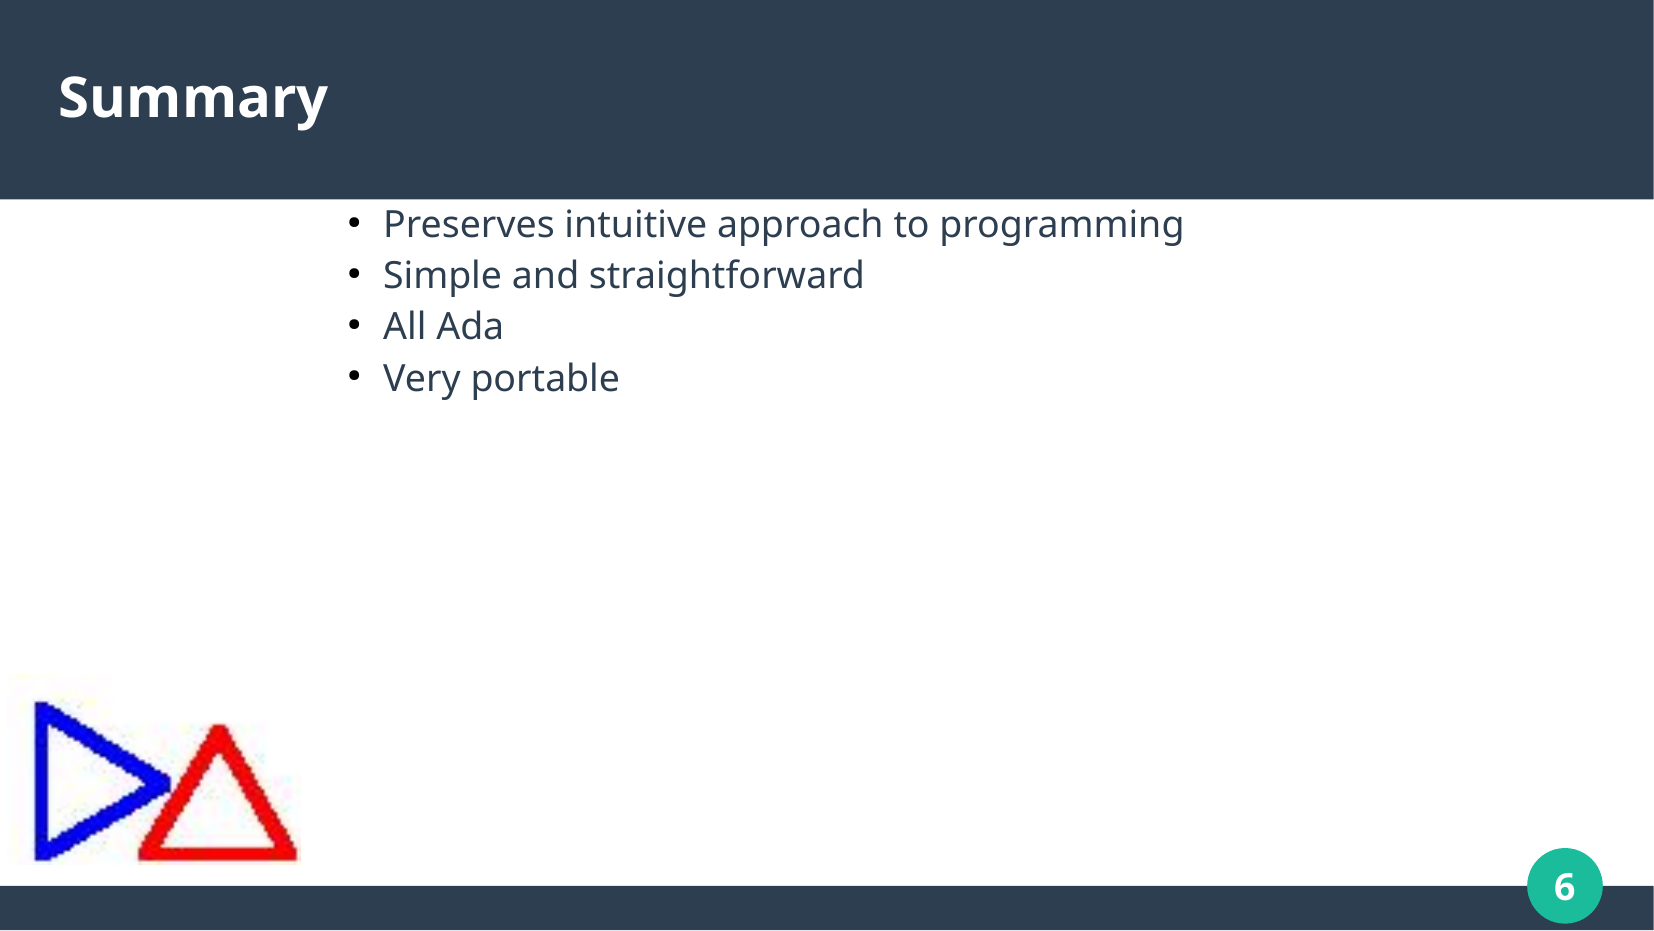

# Summary
Preserves intuitive approach to programming
Simple and straightforward
All Ada
Very portable